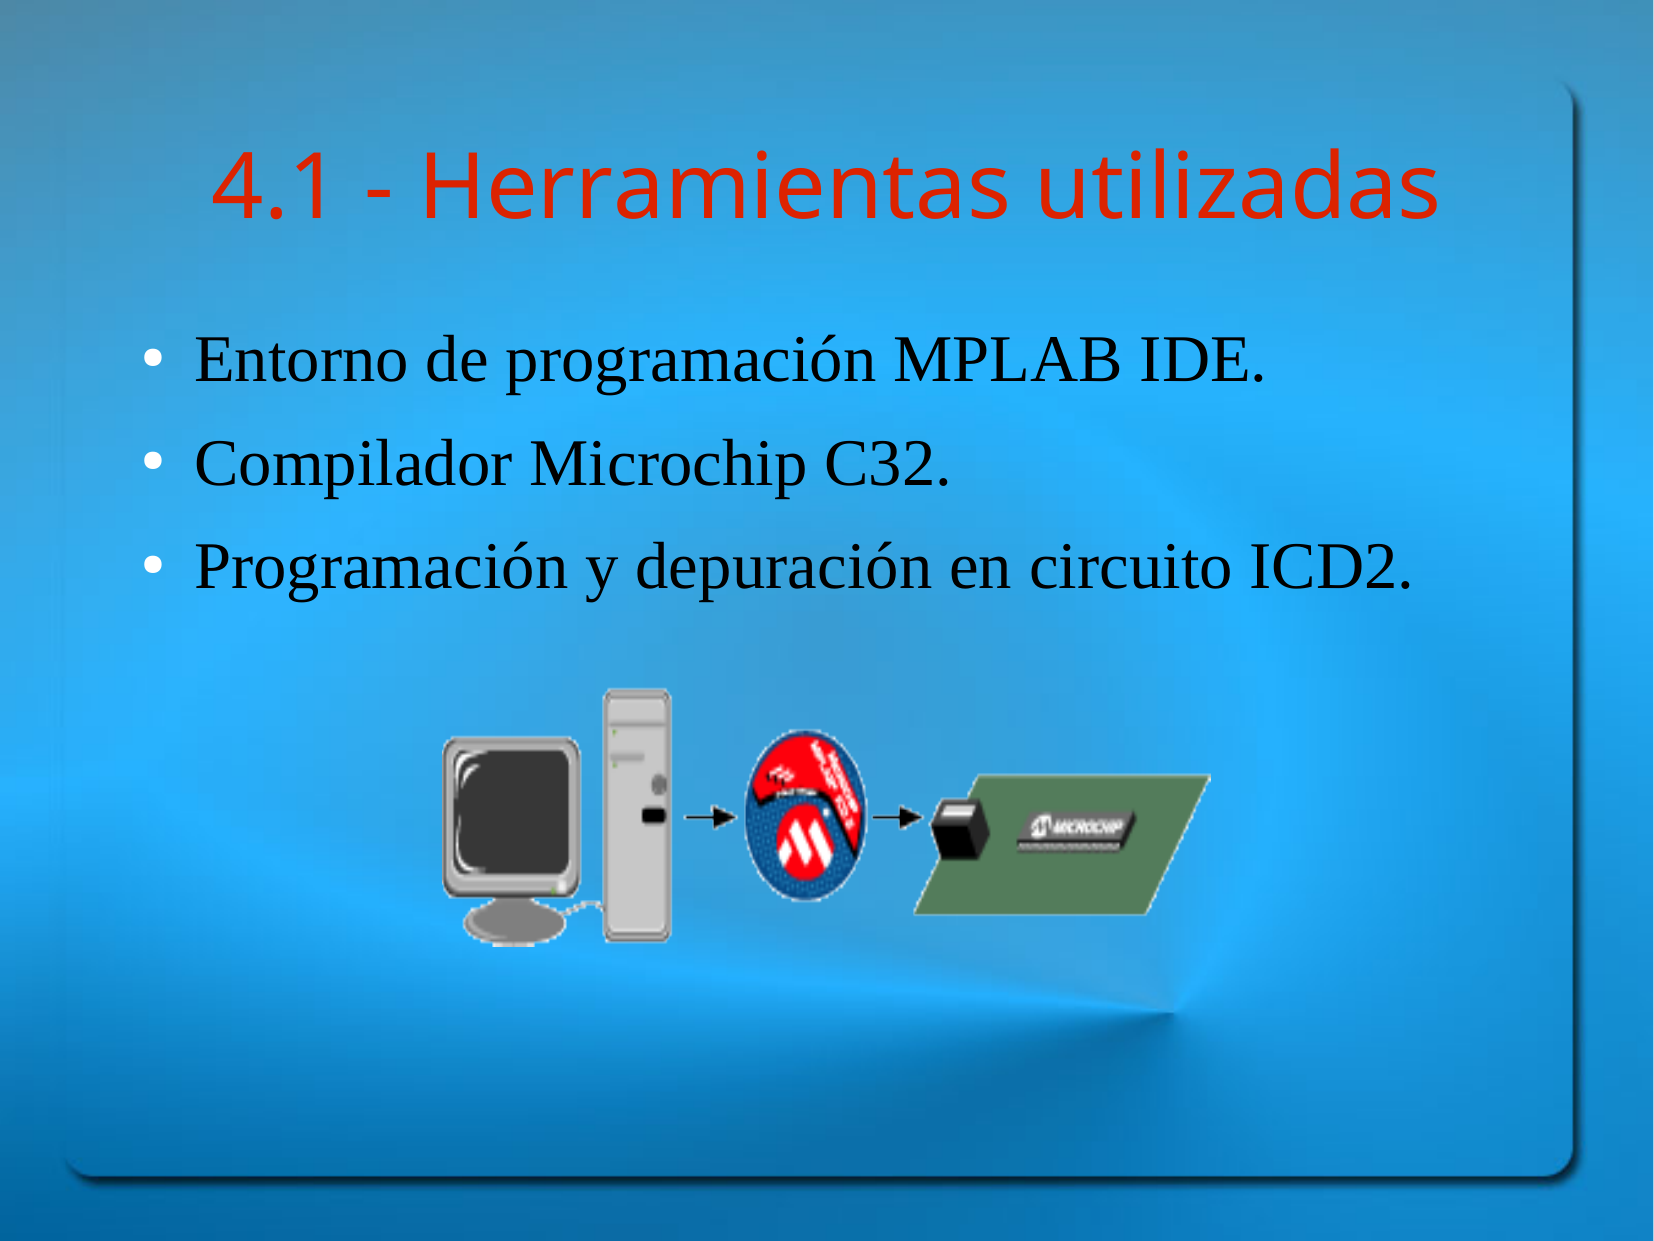

# 4.1 - Herramientas utilizadas
Entorno de programación MPLAB IDE.
Compilador Microchip C32.
Programación y depuración en circuito ICD2.